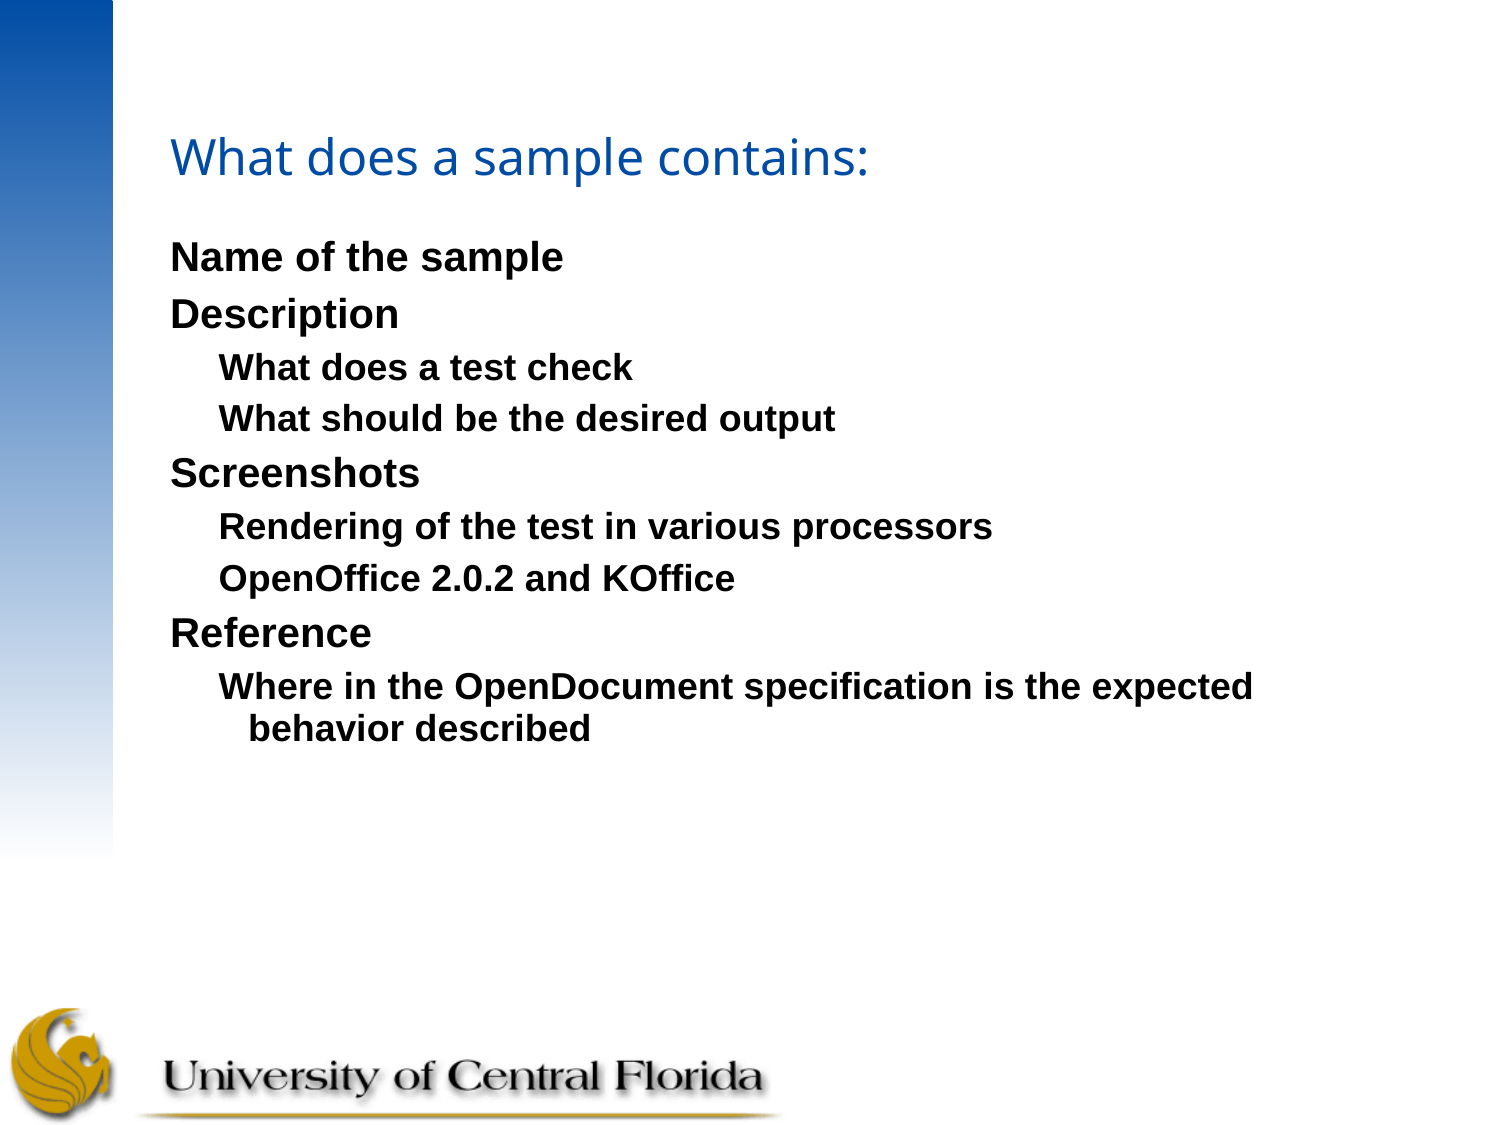

# What does a sample contains:
Name of the sample
Description
What does a test check
What should be the desired output
Screenshots
Rendering of the test in various processors
OpenOffice 2.0.2 and KOffice
Reference
Where in the OpenDocument specification is the expected behavior described